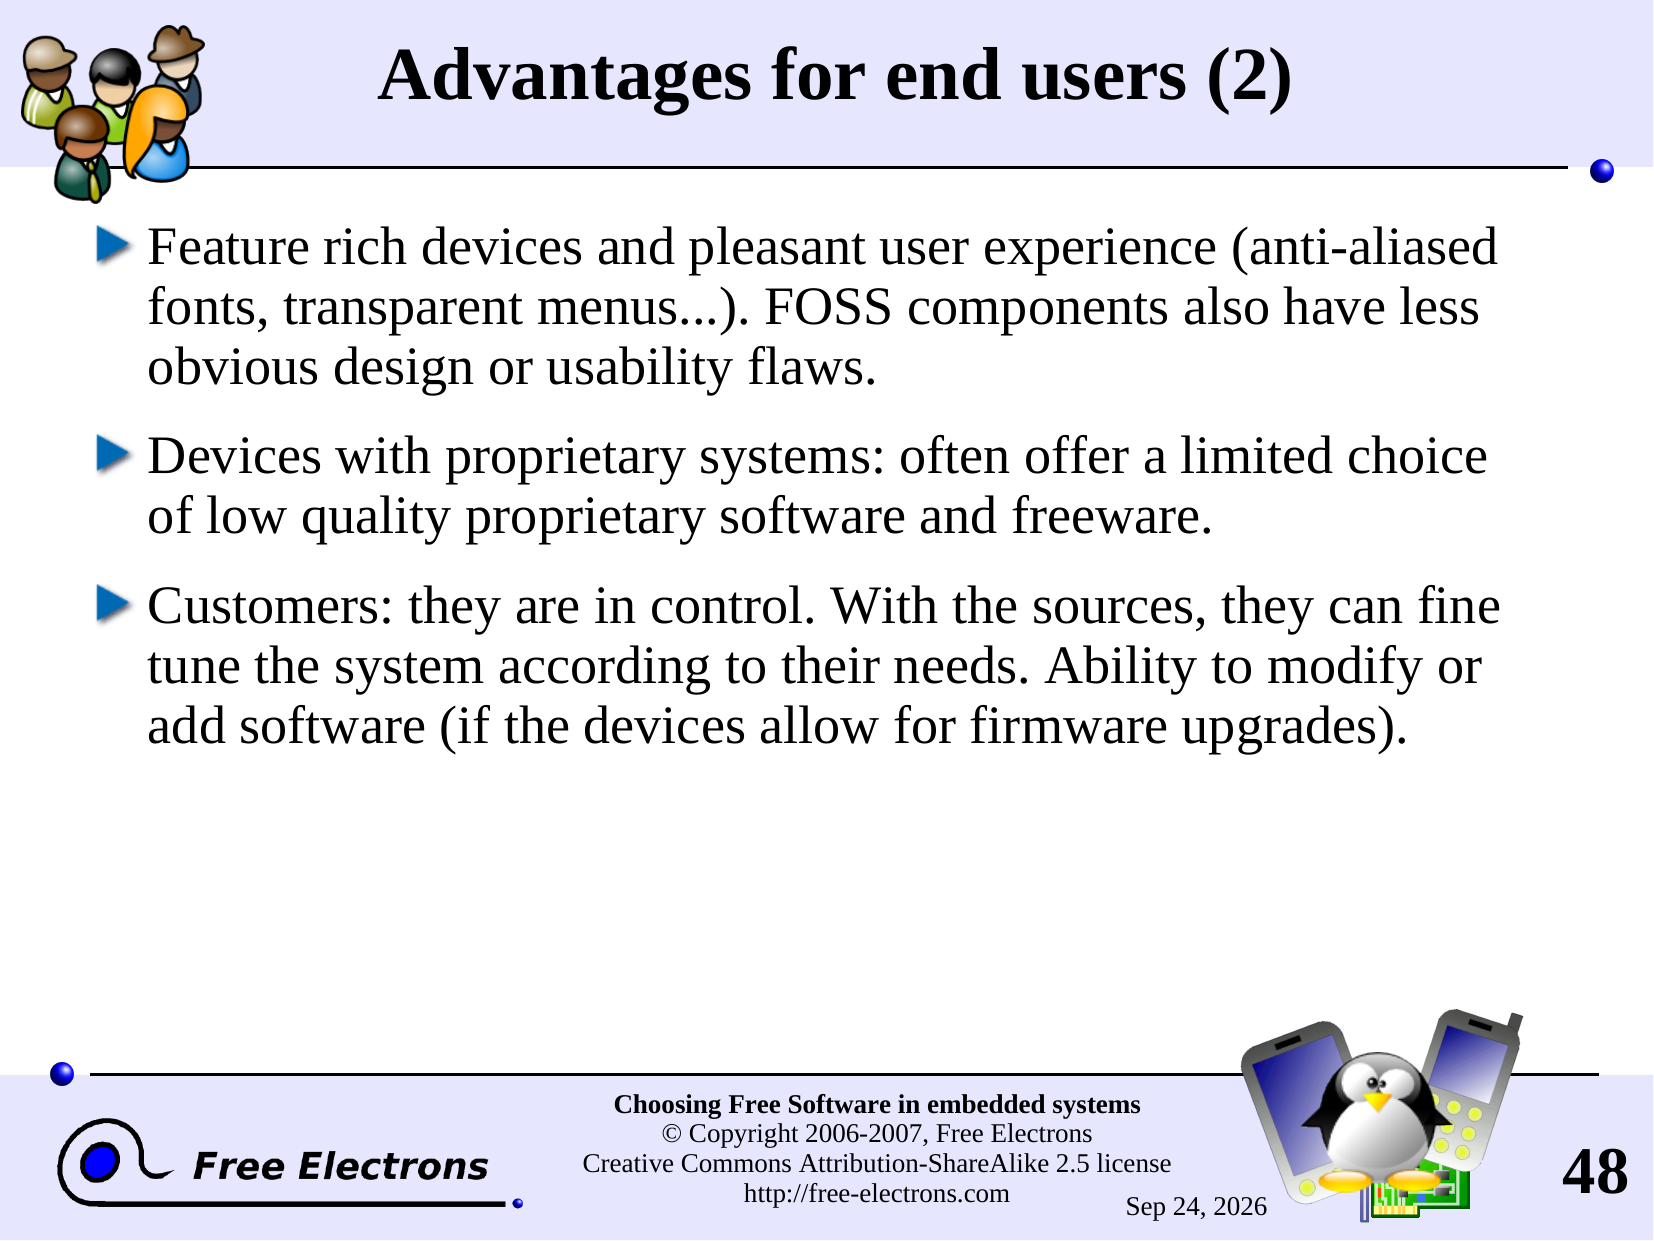

# Advantages for end users (2)
Feature rich devices and pleasant user experience (anti-aliased fonts, transparent menus...). FOSS components also have less obvious design or usability flaws.
Devices with proprietary systems: often offer a limited choice of low quality proprietary software and freeware.
Customers: they are in control. With the sources, they can fine tune the system according to their needs. Ability to modify or add software (if the devices allow for firmware upgrades).